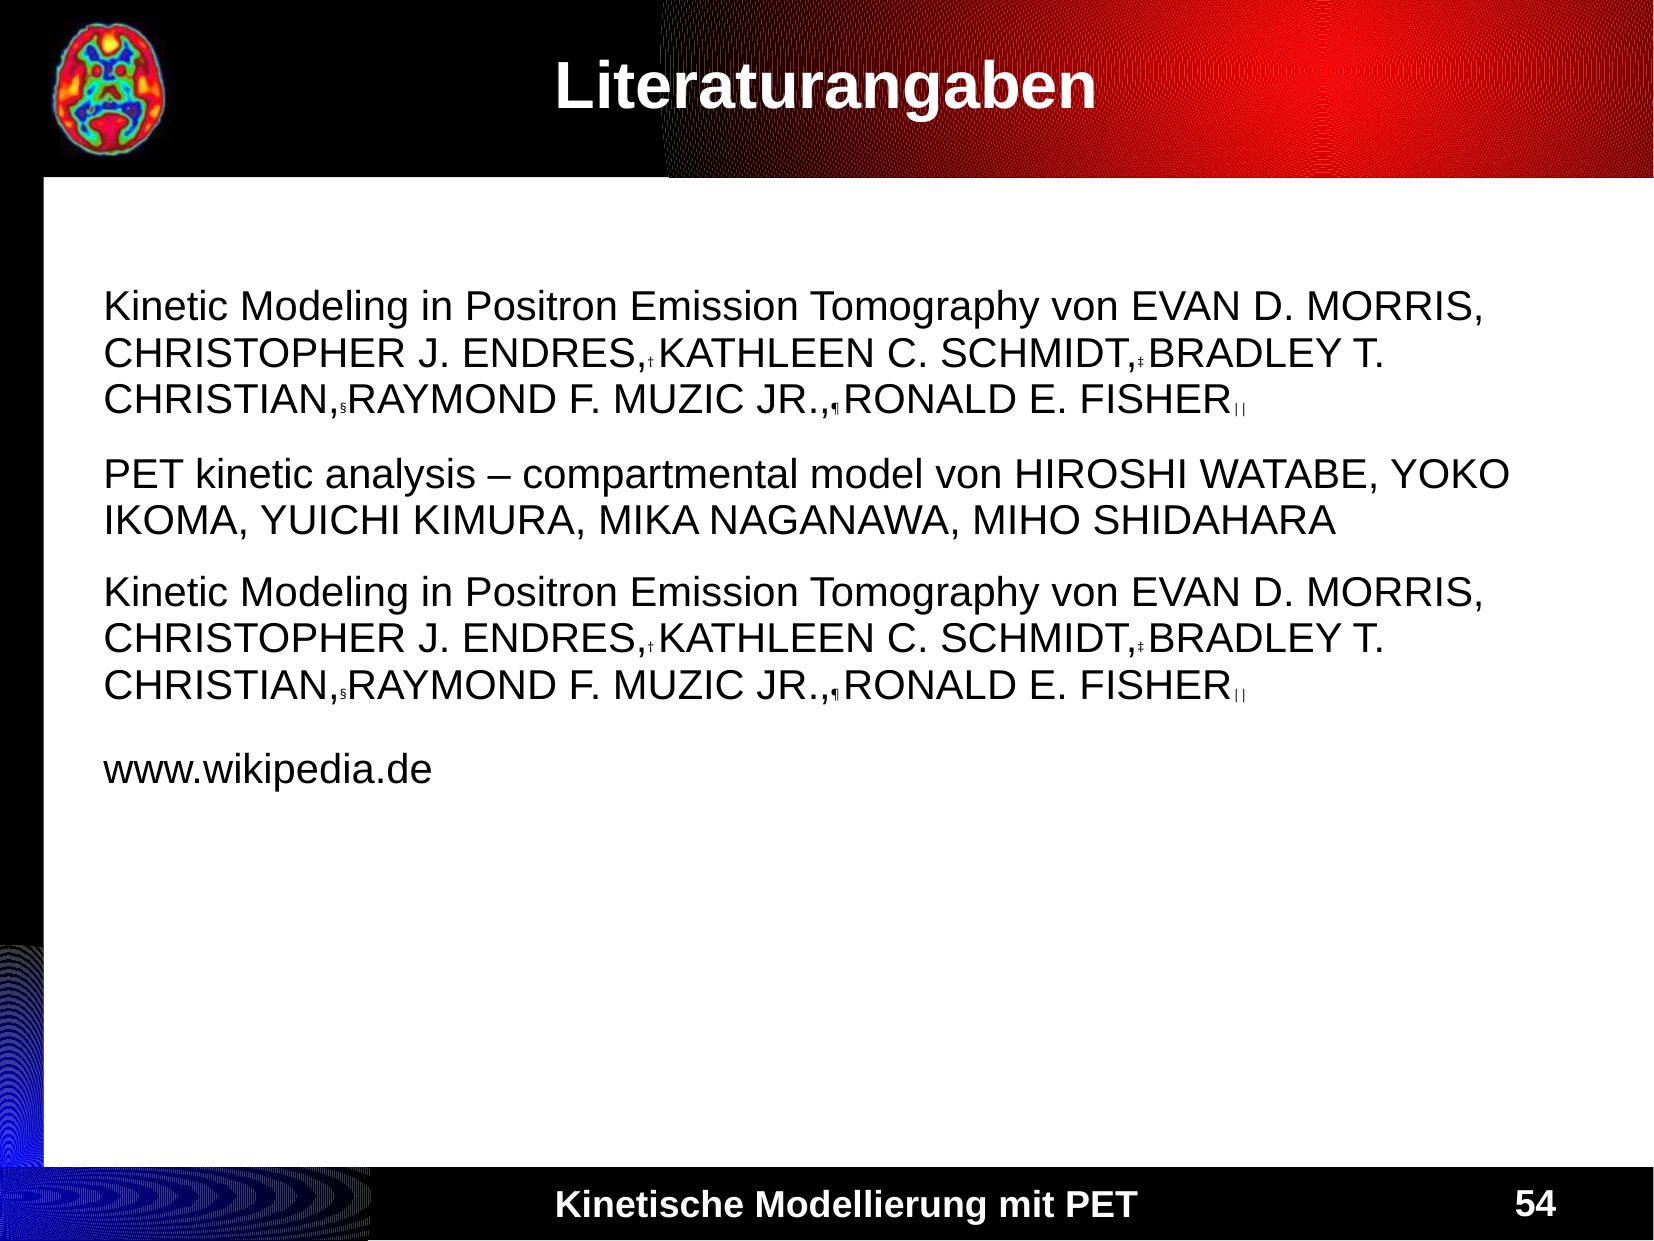

# Literaturangaben
Kinetic Modeling in Positron Emission Tomography von EVAN D. MORRIS, CHRISTOPHER J. ENDRES,† KATHLEEN C. SCHMIDT,‡ BRADLEY T. CHRISTIAN,§RAYMOND F. MUZIC JR.,¶ RONALD E. FISHER||
PET kinetic analysis – compartmental model von HIROSHI WATABE, YOKO IKOMA, YUICHI KIMURA, MIKA NAGANAWA, MIHO SHIDAHARA
Kinetic Modeling in Positron Emission Tomography von EVAN D. MORRIS, CHRISTOPHER J. ENDRES,† KATHLEEN C. SCHMIDT,‡ BRADLEY T. CHRISTIAN,§RAYMOND F. MUZIC JR.,¶ RONALD E. FISHER||
www.wikipedia.de
Kinetische Modellierung mit PET